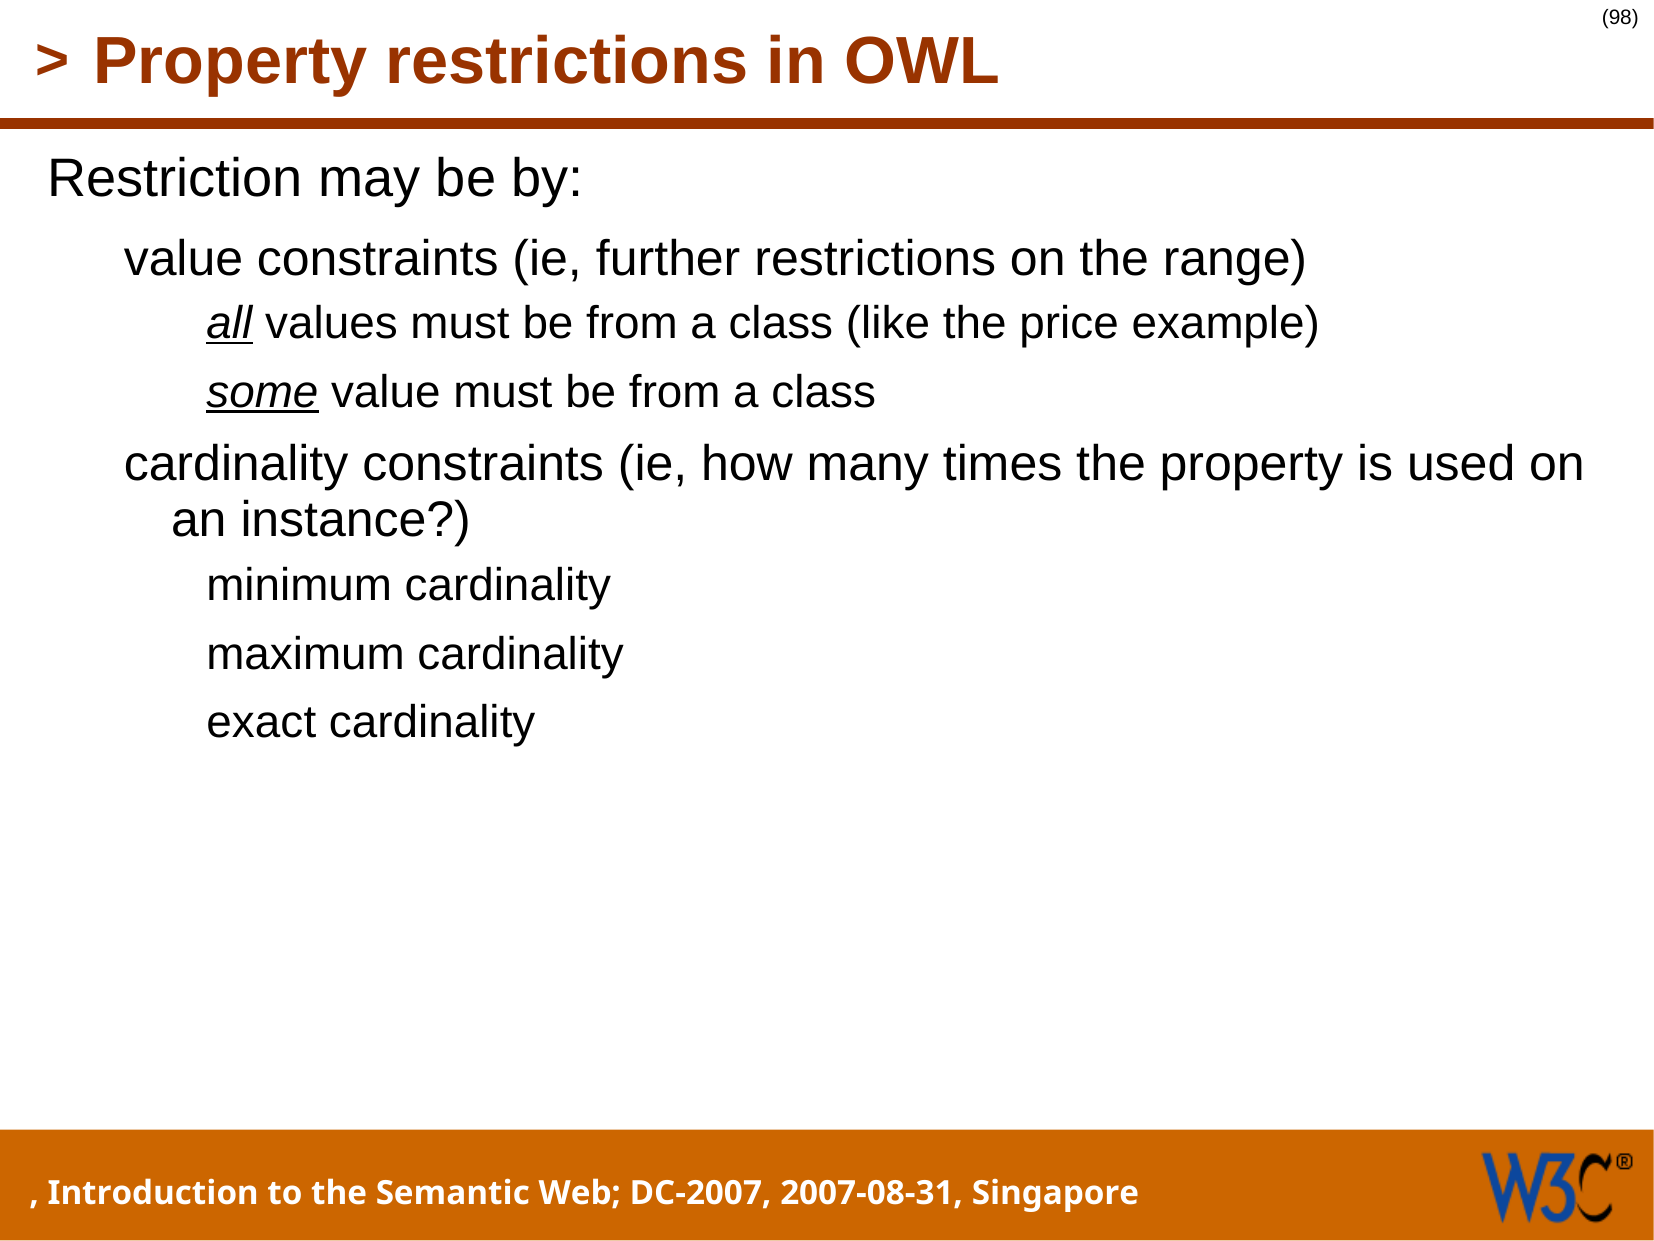

# Property restrictions in OWL
Restriction may be by:
value constraints (ie, further restrictions on the range)
all values must be from a class (like the price example)
some value must be from a class
cardinality constraints (ie, how many times the property is used on an instance?)
minimum cardinality
maximum cardinality
exact cardinality